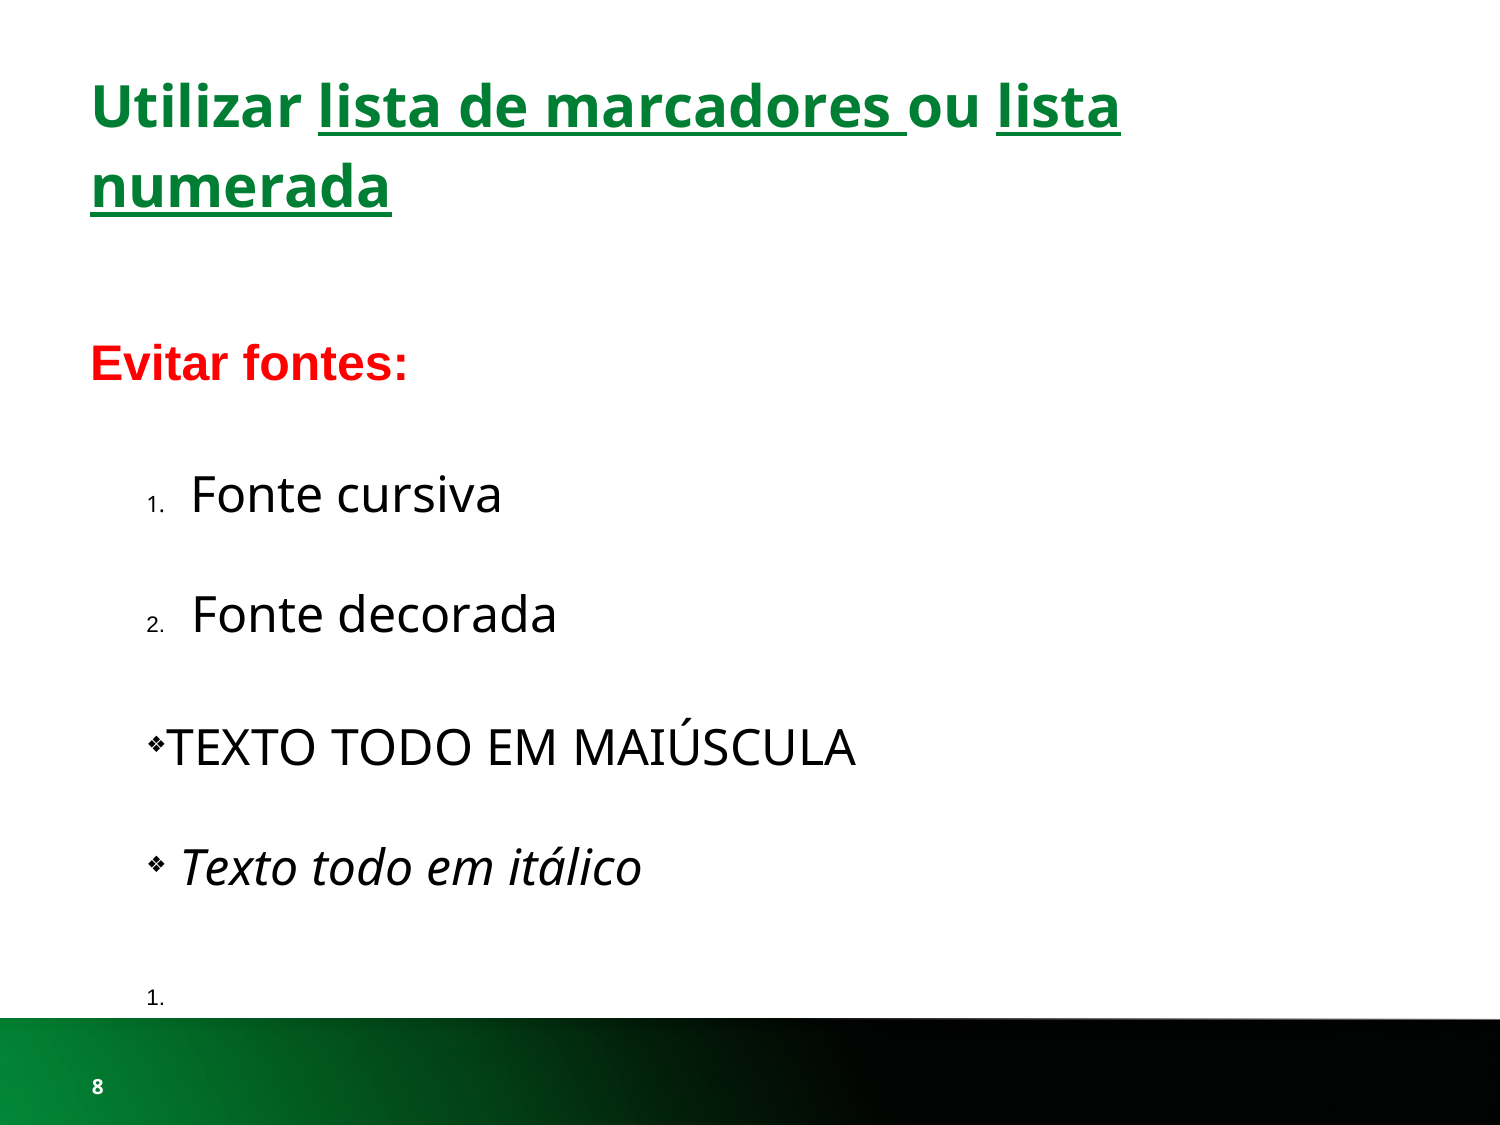

# Utilizar lista de marcadores ou lista numerada
Evitar fontes:
Fonte cursiva
 Fonte decorada
TEXTO TODO EM MAIÚSCULA
 Texto todo em itálico